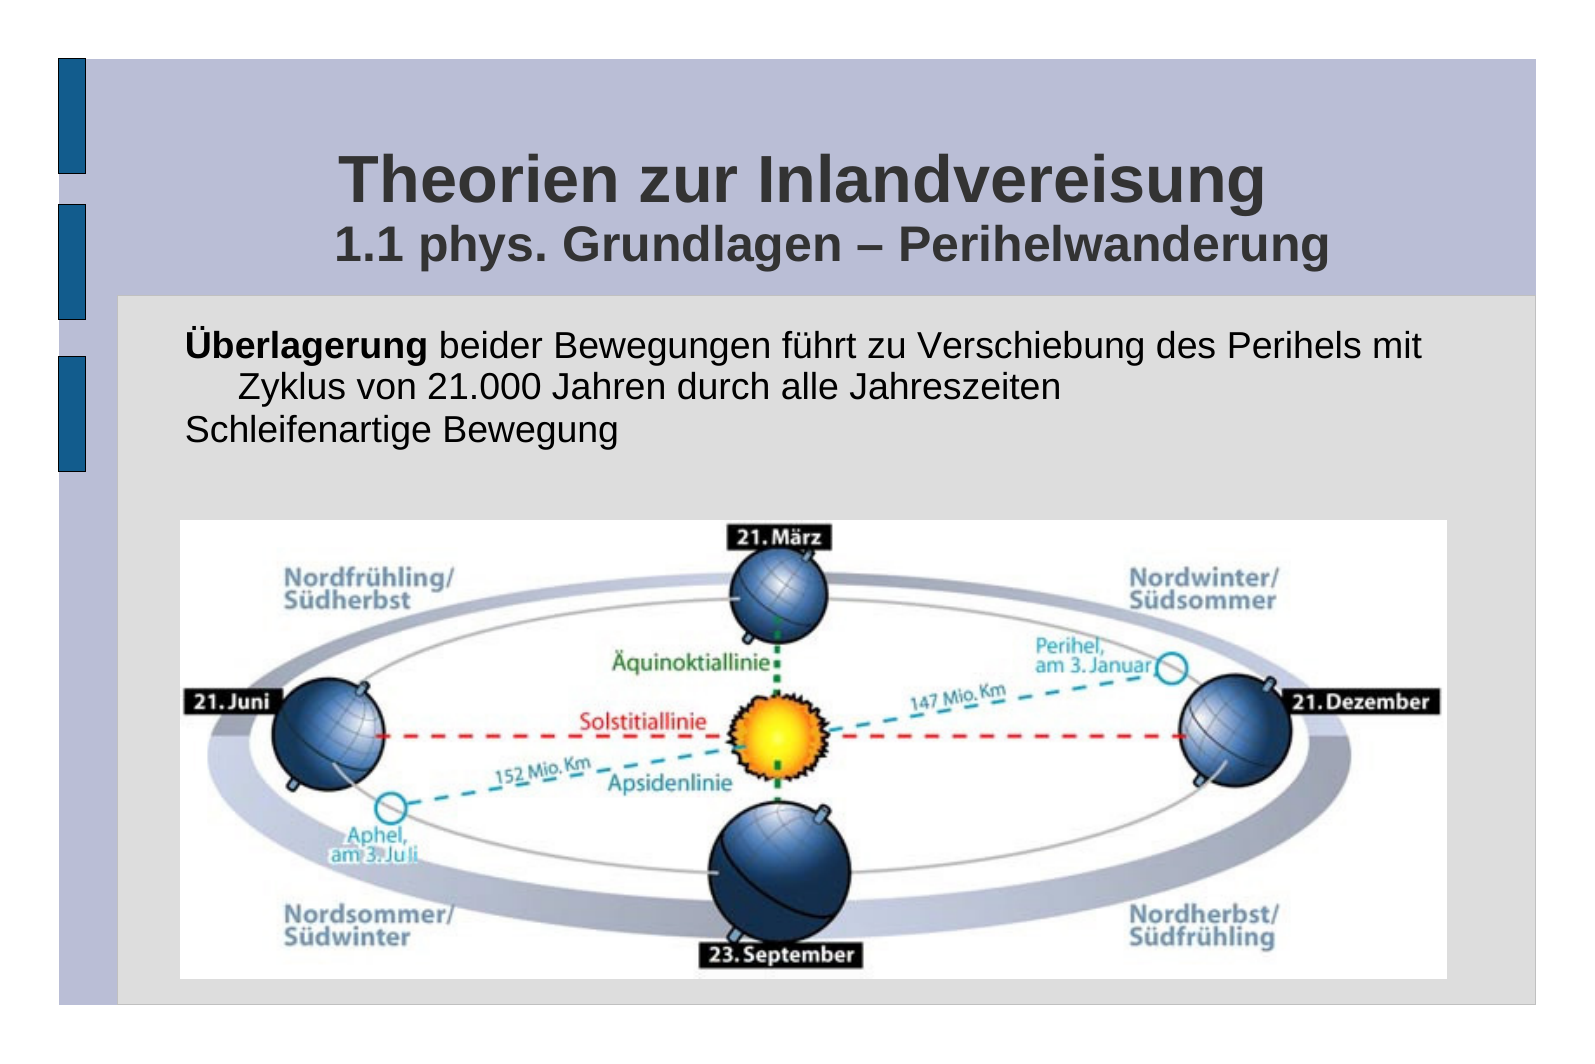

# Theorien zur Inlandvereisung 1.1 phys. Grundlagen – Perihelwanderung
Überlagerung beider Bewegungen führt zu Verschiebung des Perihels mit Zyklus von 21.000 Jahren durch alle Jahreszeiten
Schleifenartige Bewegung